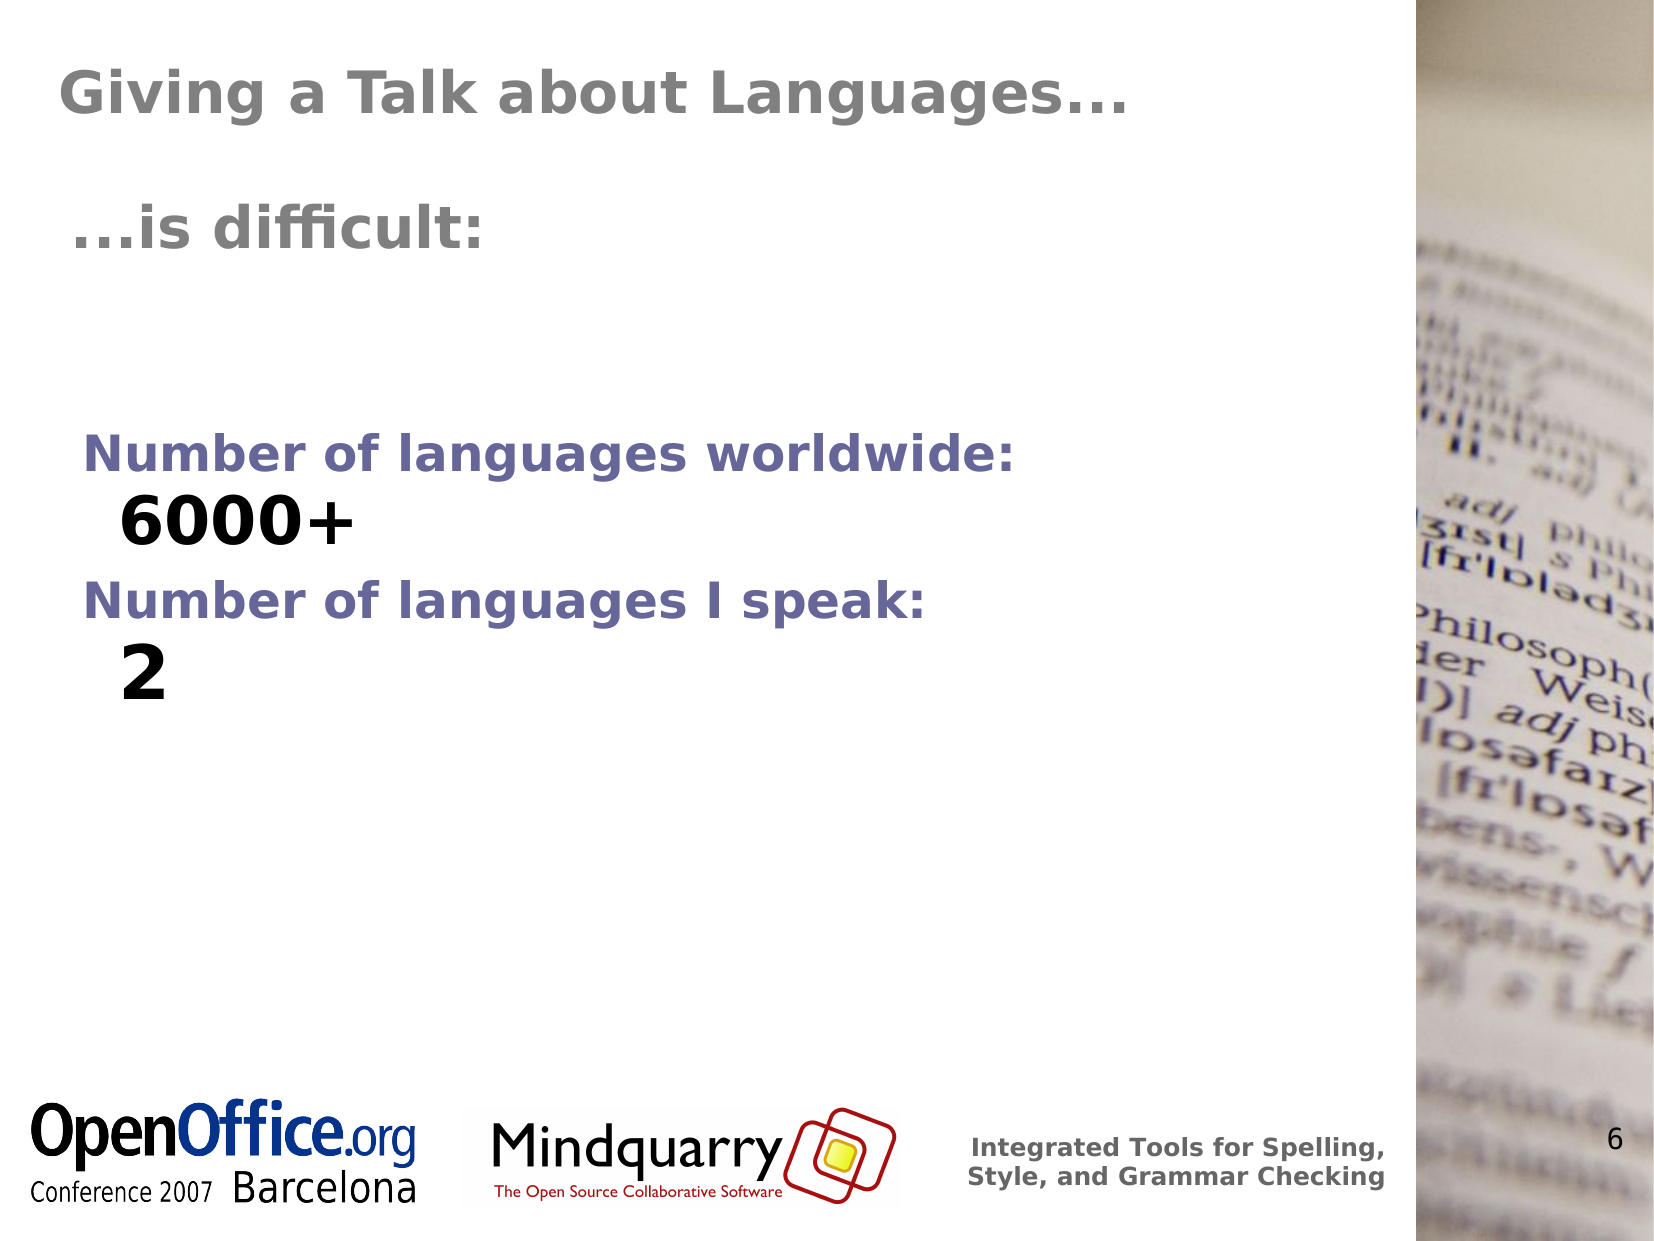

Giving a Talk about Languages...
...is difficult:
Number of languages worldwide:
6000+
Number of languages I speak:
2
6
#